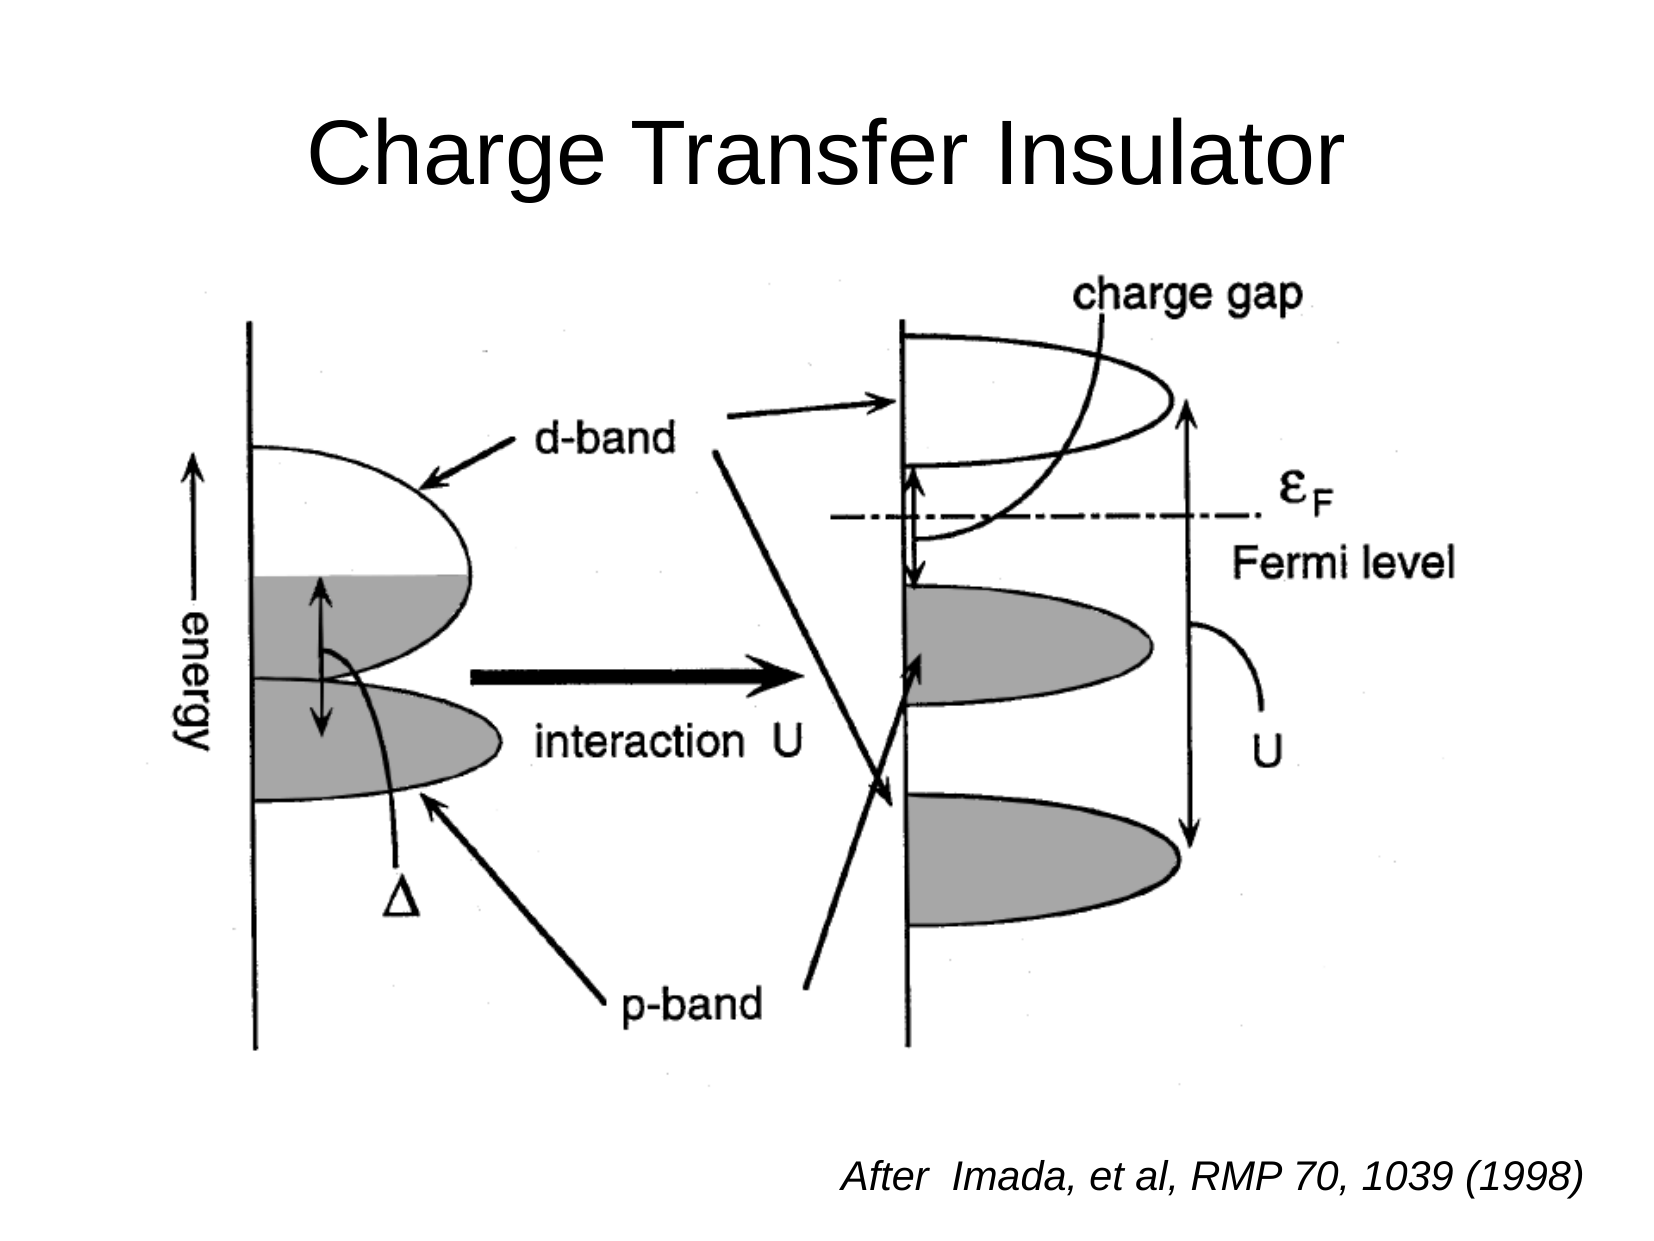

# Charge Transfer Insulator
After Imada, et al, RMP 70, 1039 (1998)